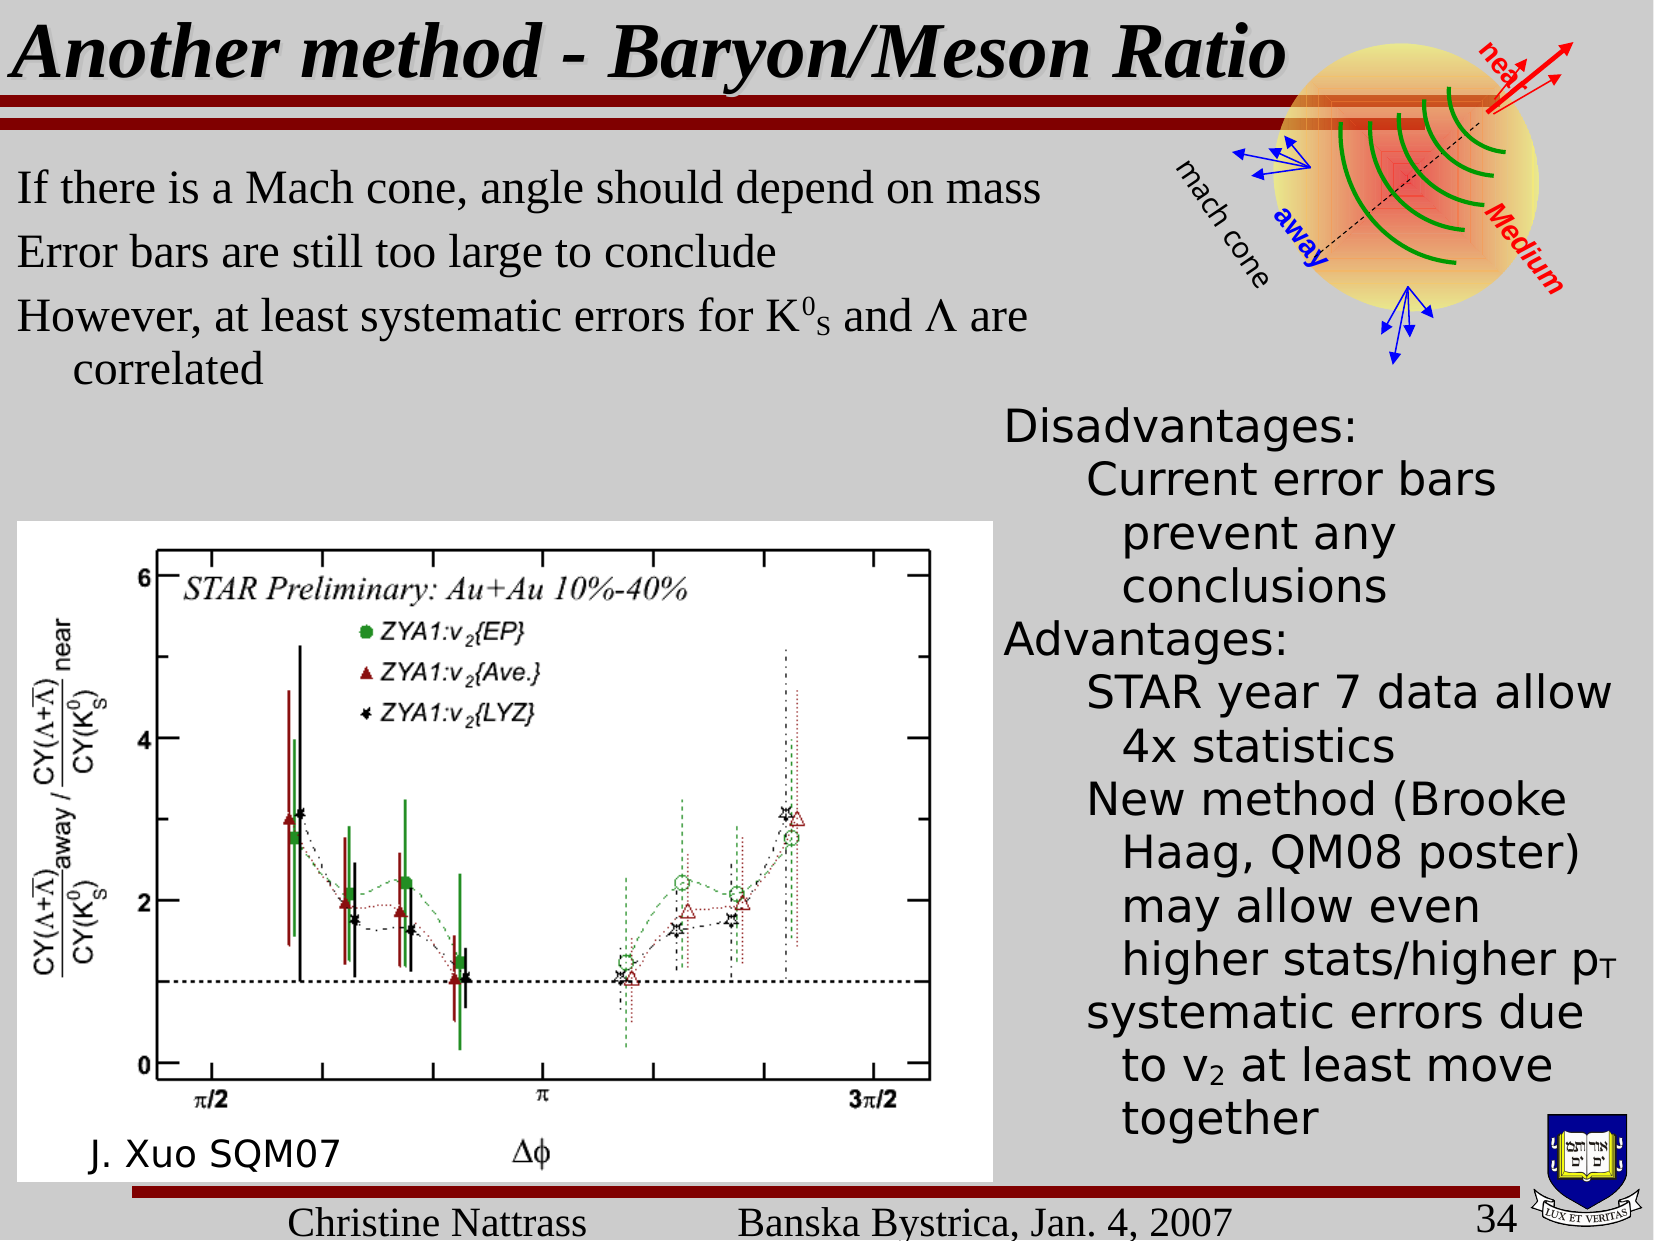

near
Medium
mach cone
away
# Another method - Baryon/Meson Ratio
If there is a Mach cone, angle should depend on mass
Error bars are still too large to conclude
However, at least systematic errors for K0S and L are correlated
Disadvantages:
Current error bars prevent any conclusions
Advantages:
STAR year 7 data allow 4x statistics
New method (Brooke Haag, QM08 poster) may allow even higher stats/higher pT
systematic errors due to v2 at least move together
J. Xuo SQM07